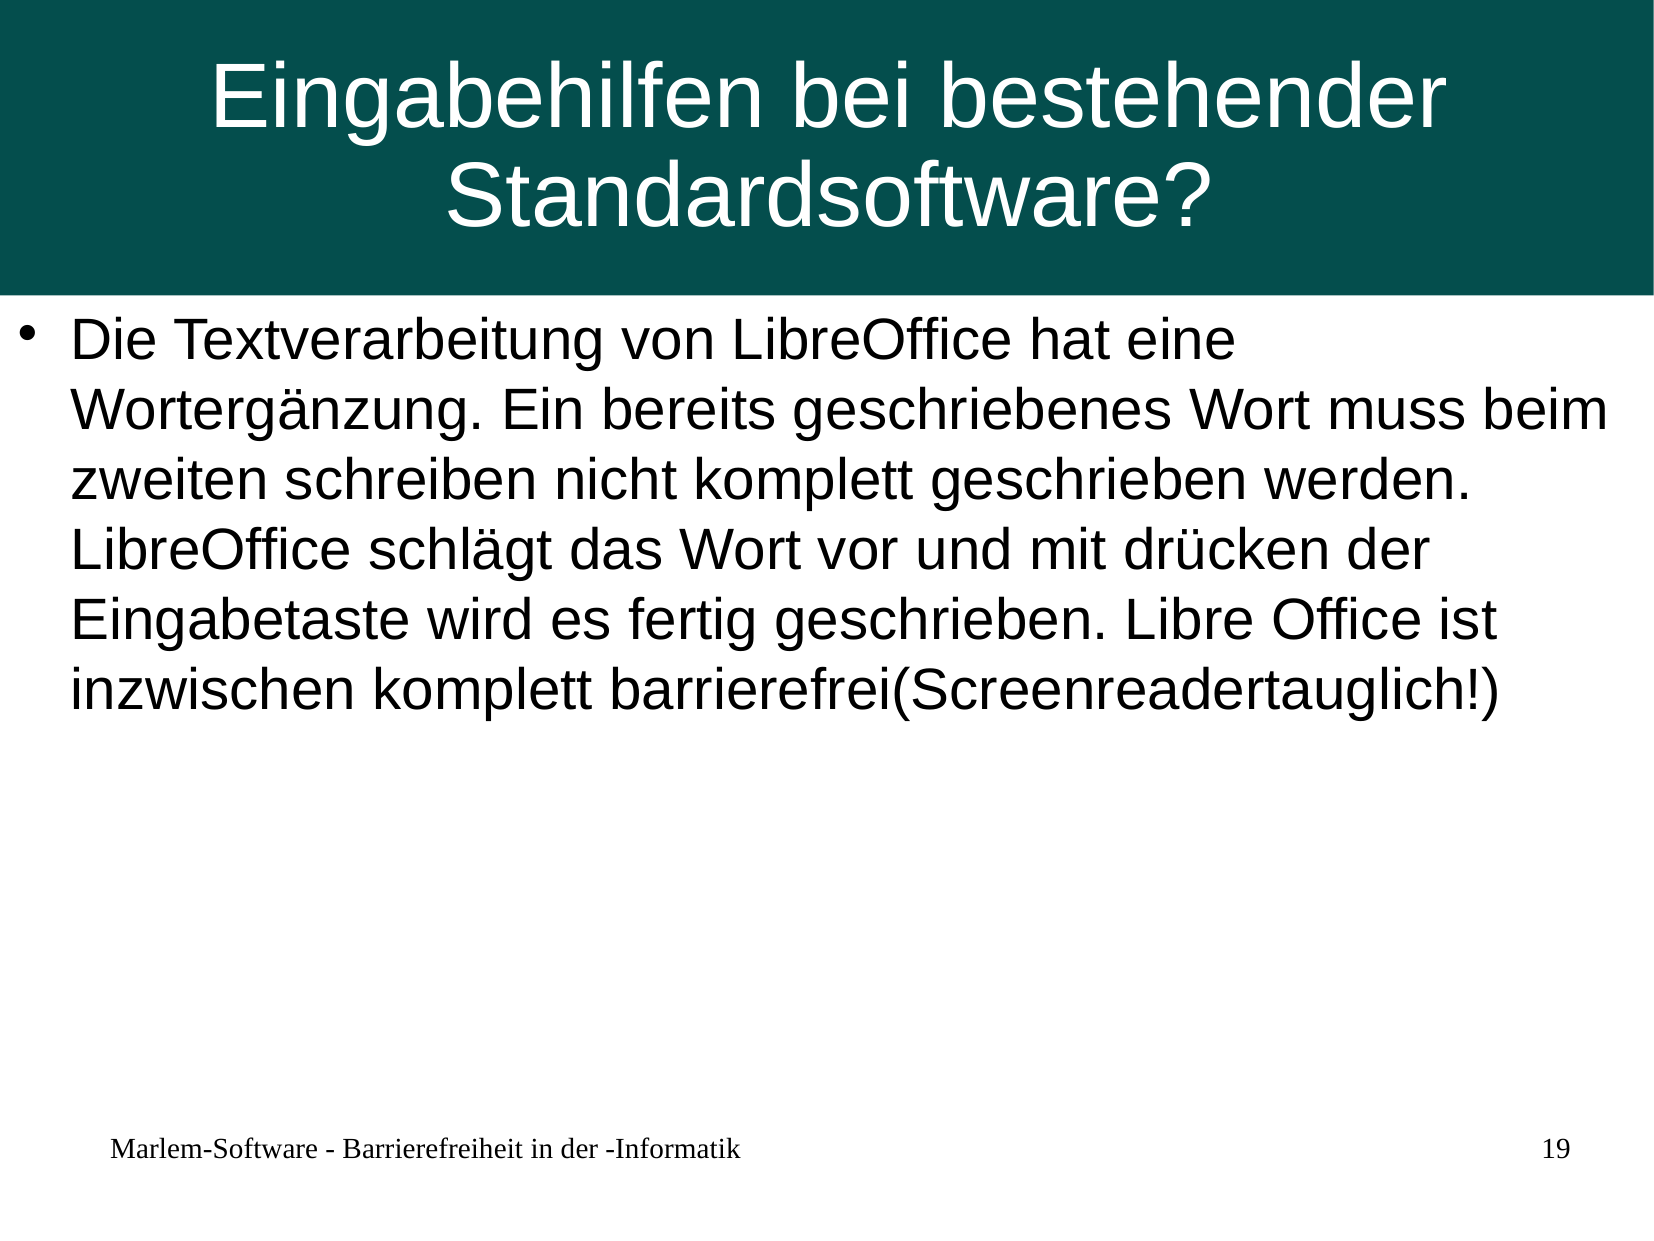

# Eingabehilfen bei bestehender Standardsoftware?
Die Textverarbeitung von LibreOffice hat eine Wortergänzung. Ein bereits geschriebenes Wort muss beim zweiten schreiben nicht komplett geschrieben werden. LibreOffice schlägt das Wort vor und mit drücken der Eingabetaste wird es fertig geschrieben. Libre Office ist inzwischen komplett barrierefrei(Screenreadertauglich!)
Marlem-Software - Barrierefreiheit in der -Informatik
19